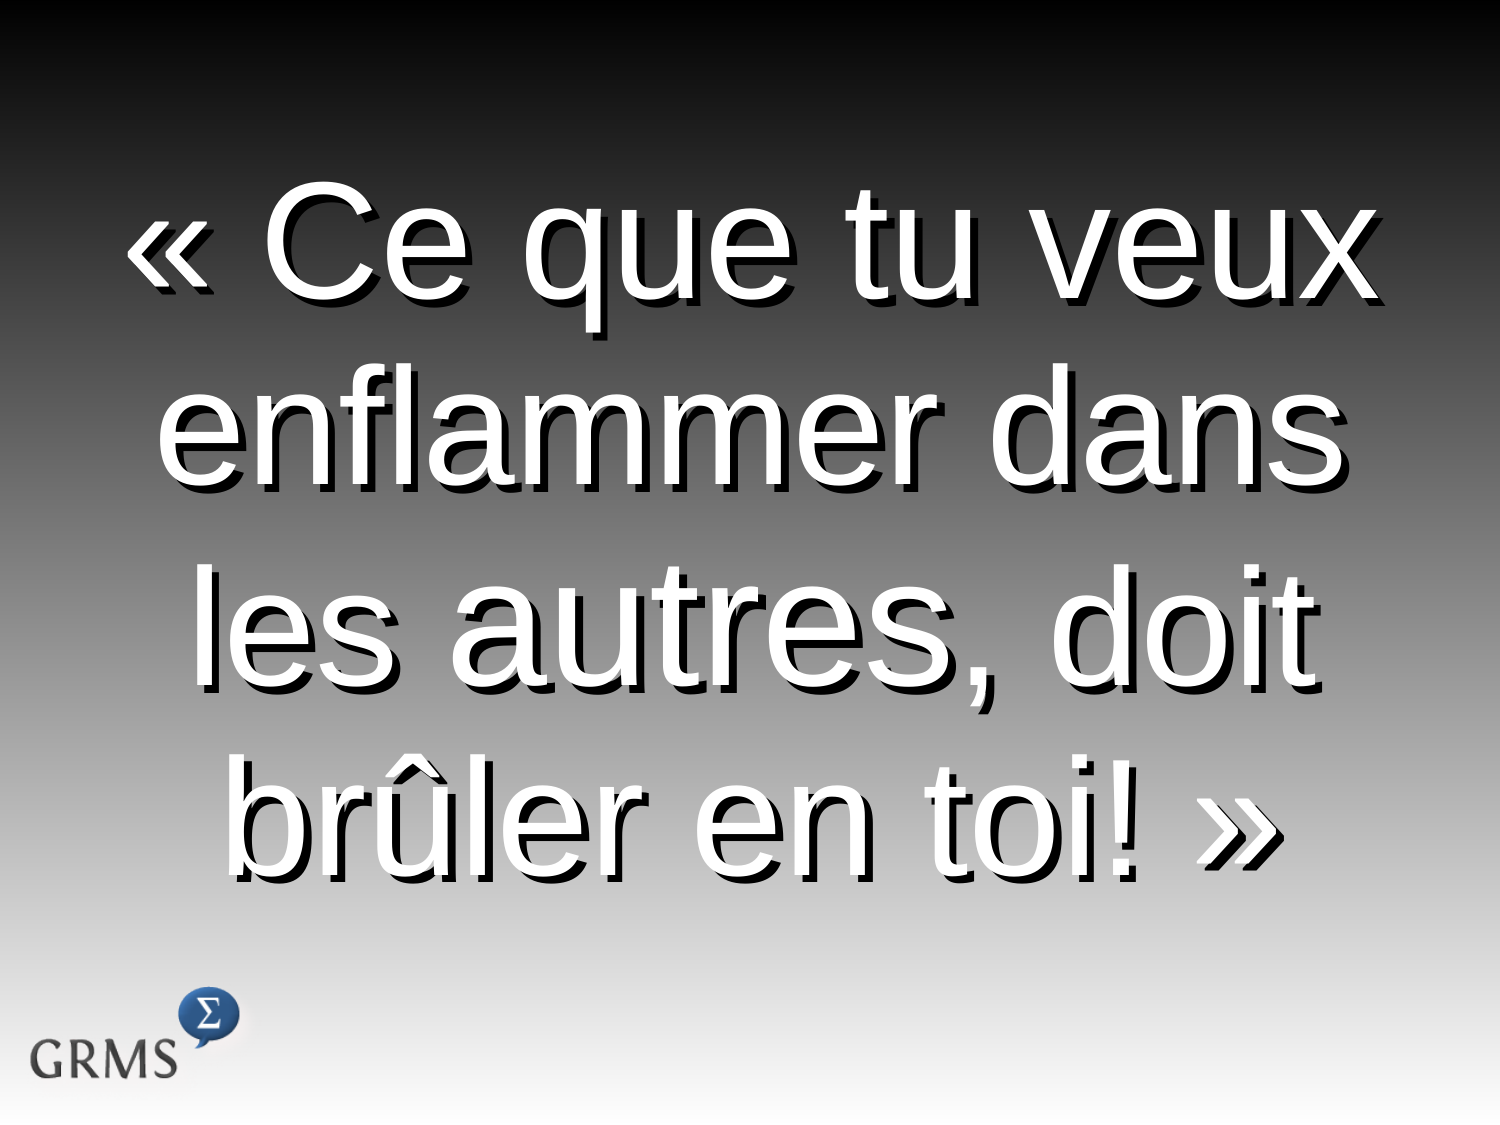

# « Ce que tu veux enflammer dans les autres, doit brûler en toi! »